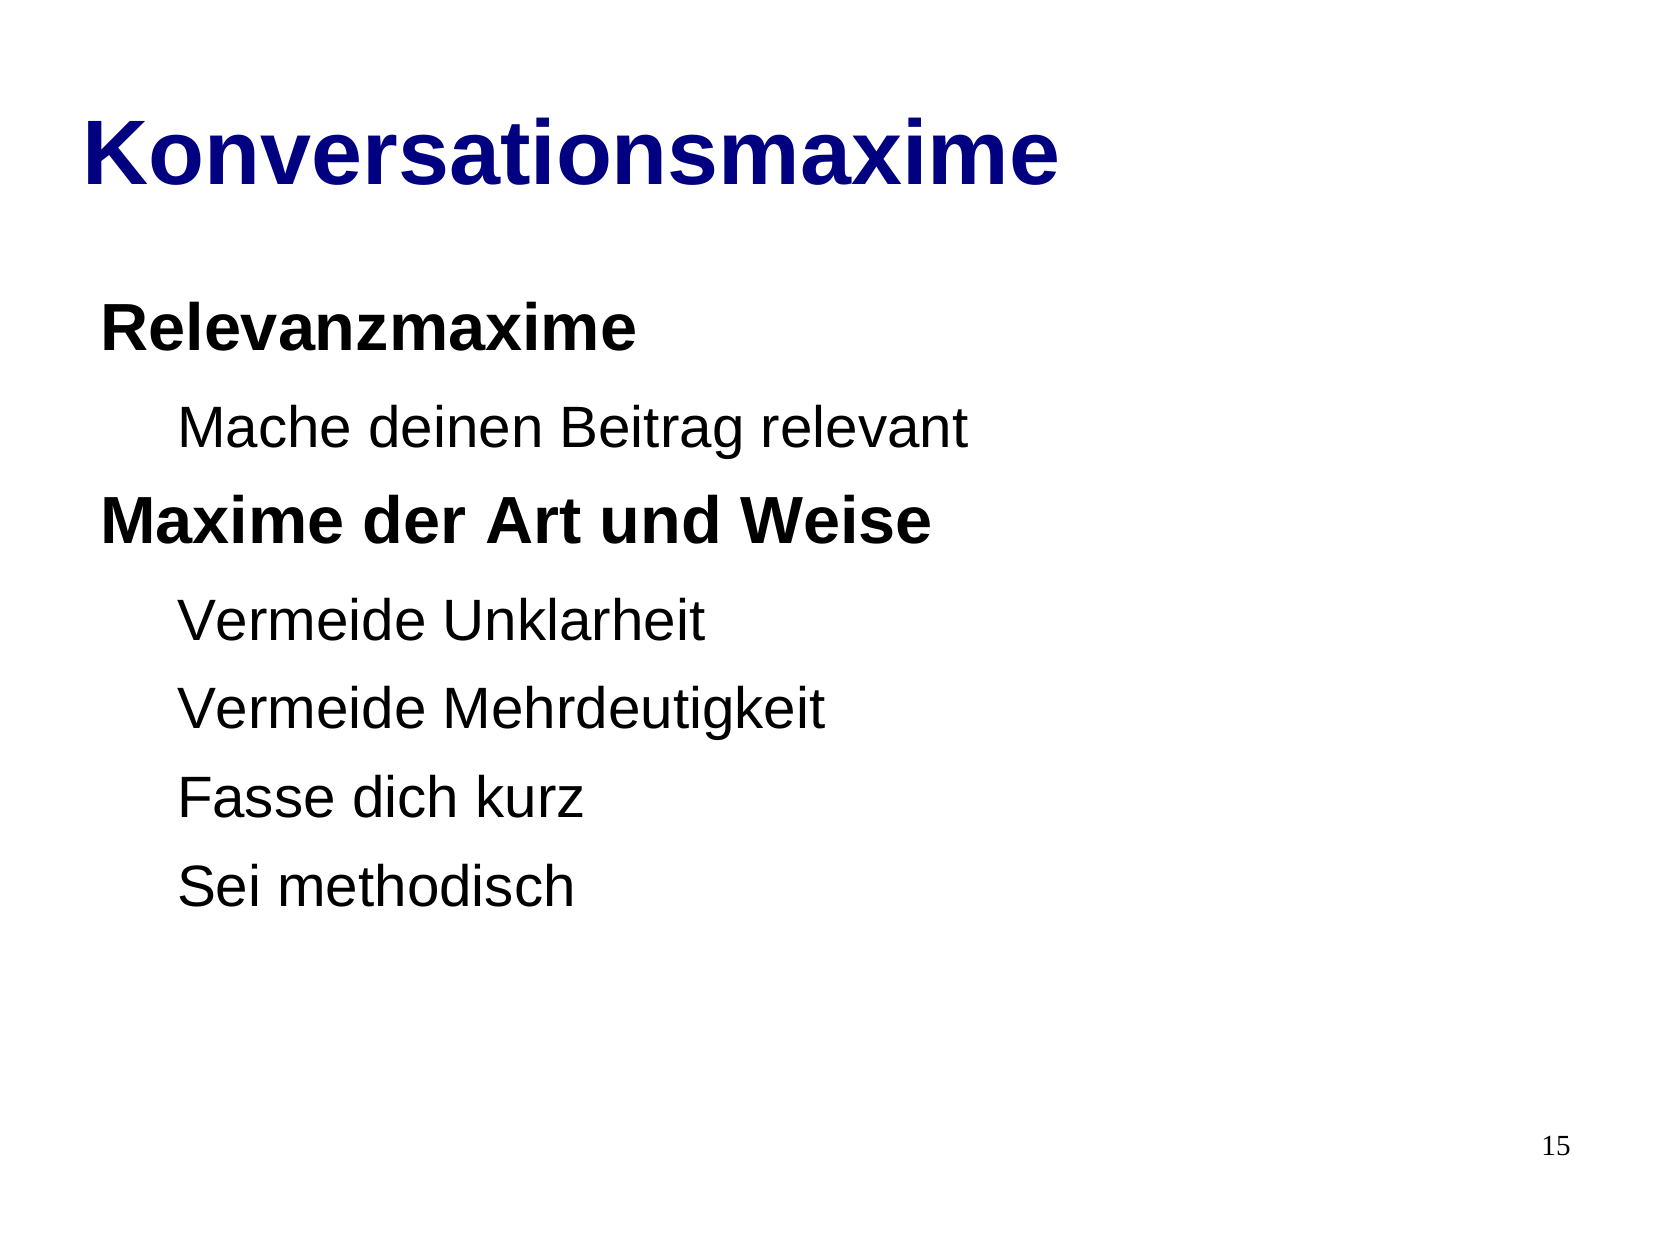

# Konversationsmaxime
Relevanzmaxime
Mache deinen Beitrag relevant
Maxime der Art und Weise
Vermeide Unklarheit
Vermeide Mehrdeutigkeit
Fasse dich kurz
Sei methodisch
15